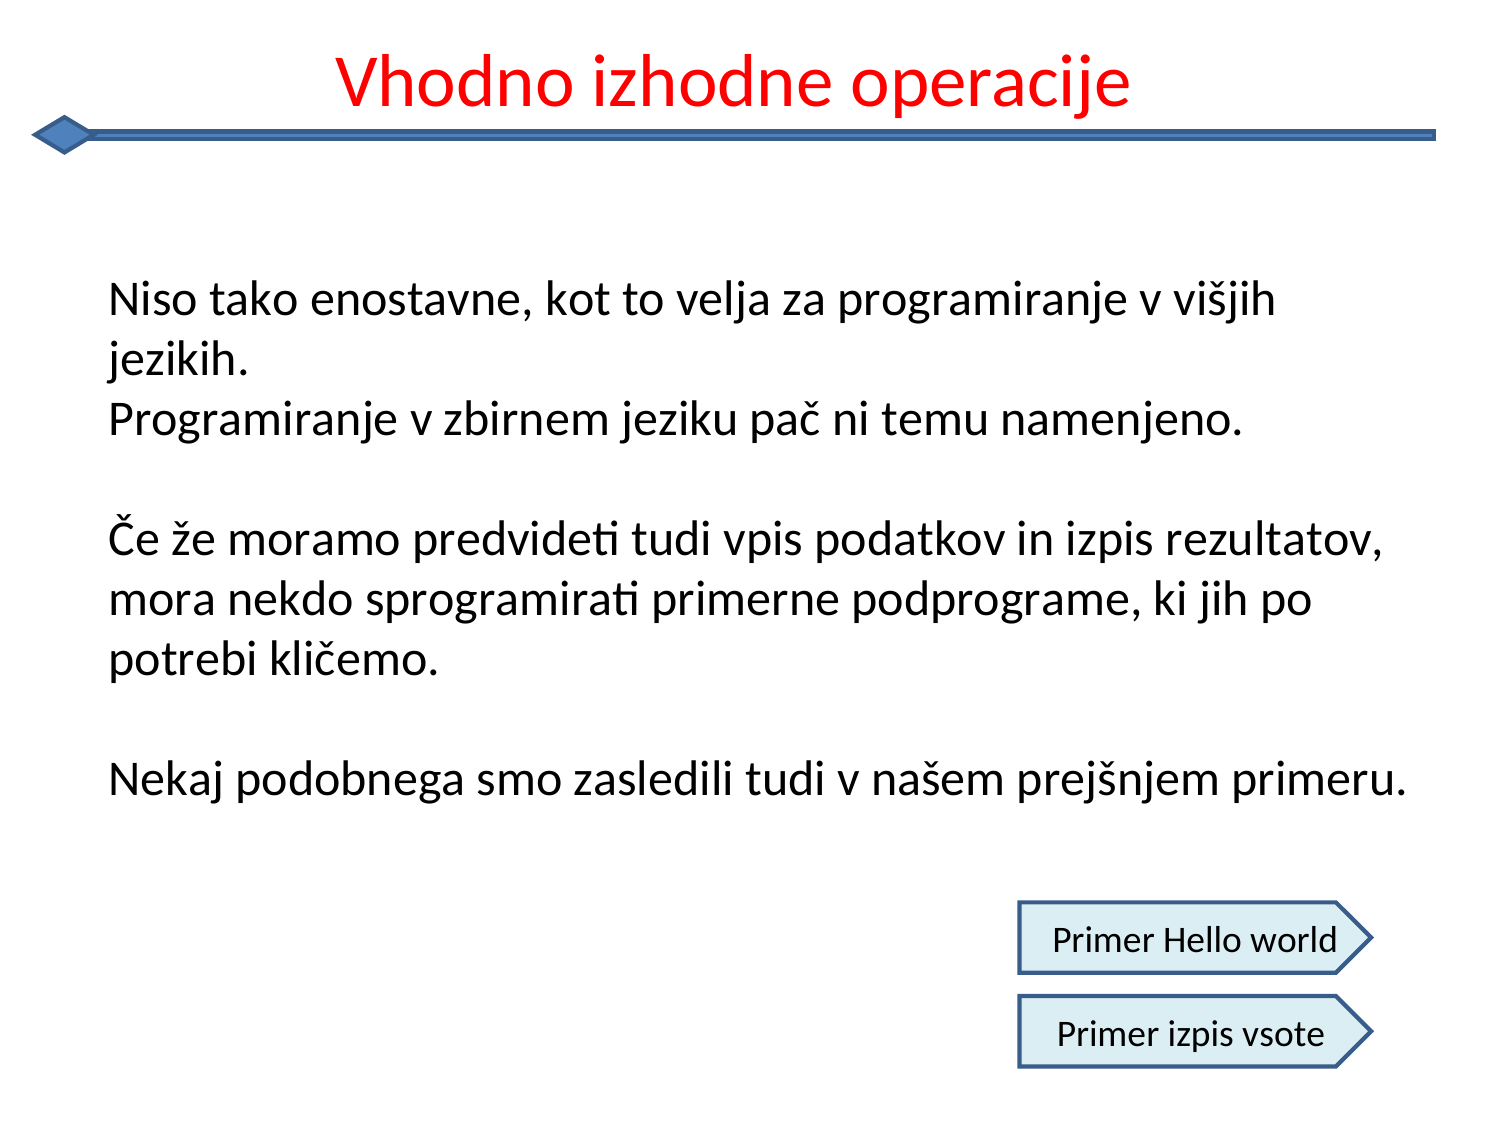

# Vhodno izhodne operacije
Niso tako enostavne, kot to velja za programiranje v višjih jezikih.
Programiranje v zbirnem jeziku pač ni temu namenjeno.
Če že moramo predvideti tudi vpis podatkov in izpis rezultatov, mora nekdo sprogramirati primerne podprograme, ki jih po potrebi kličemo.
Nekaj podobnega smo zasledili tudi v našem prejšnjem primeru.
Primer Hello world
Primer izpis vsote